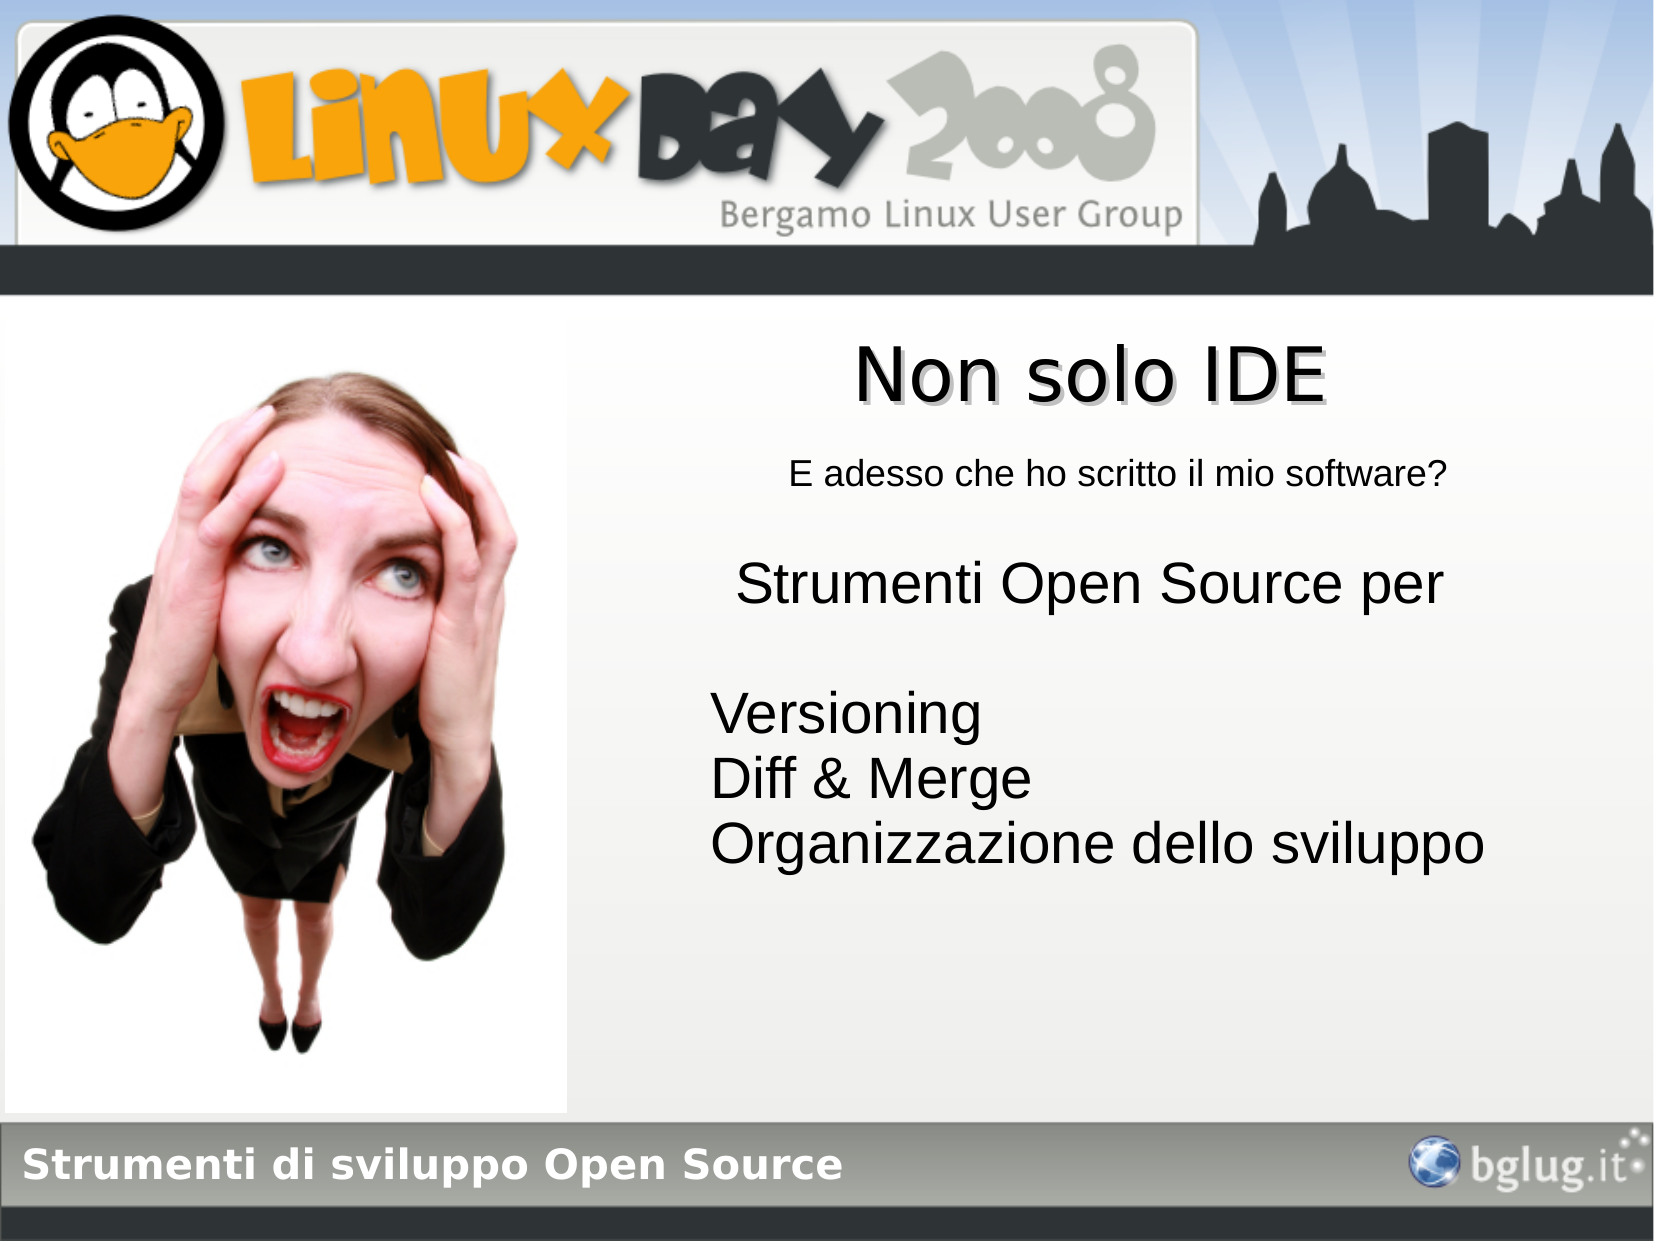

Non solo IDE
E adesso che ho scritto il mio software?
Strumenti Open Source per
 Versioning
 Diff & Merge
 Organizzazione dello sviluppo
Strumenti di sviluppo Open Source